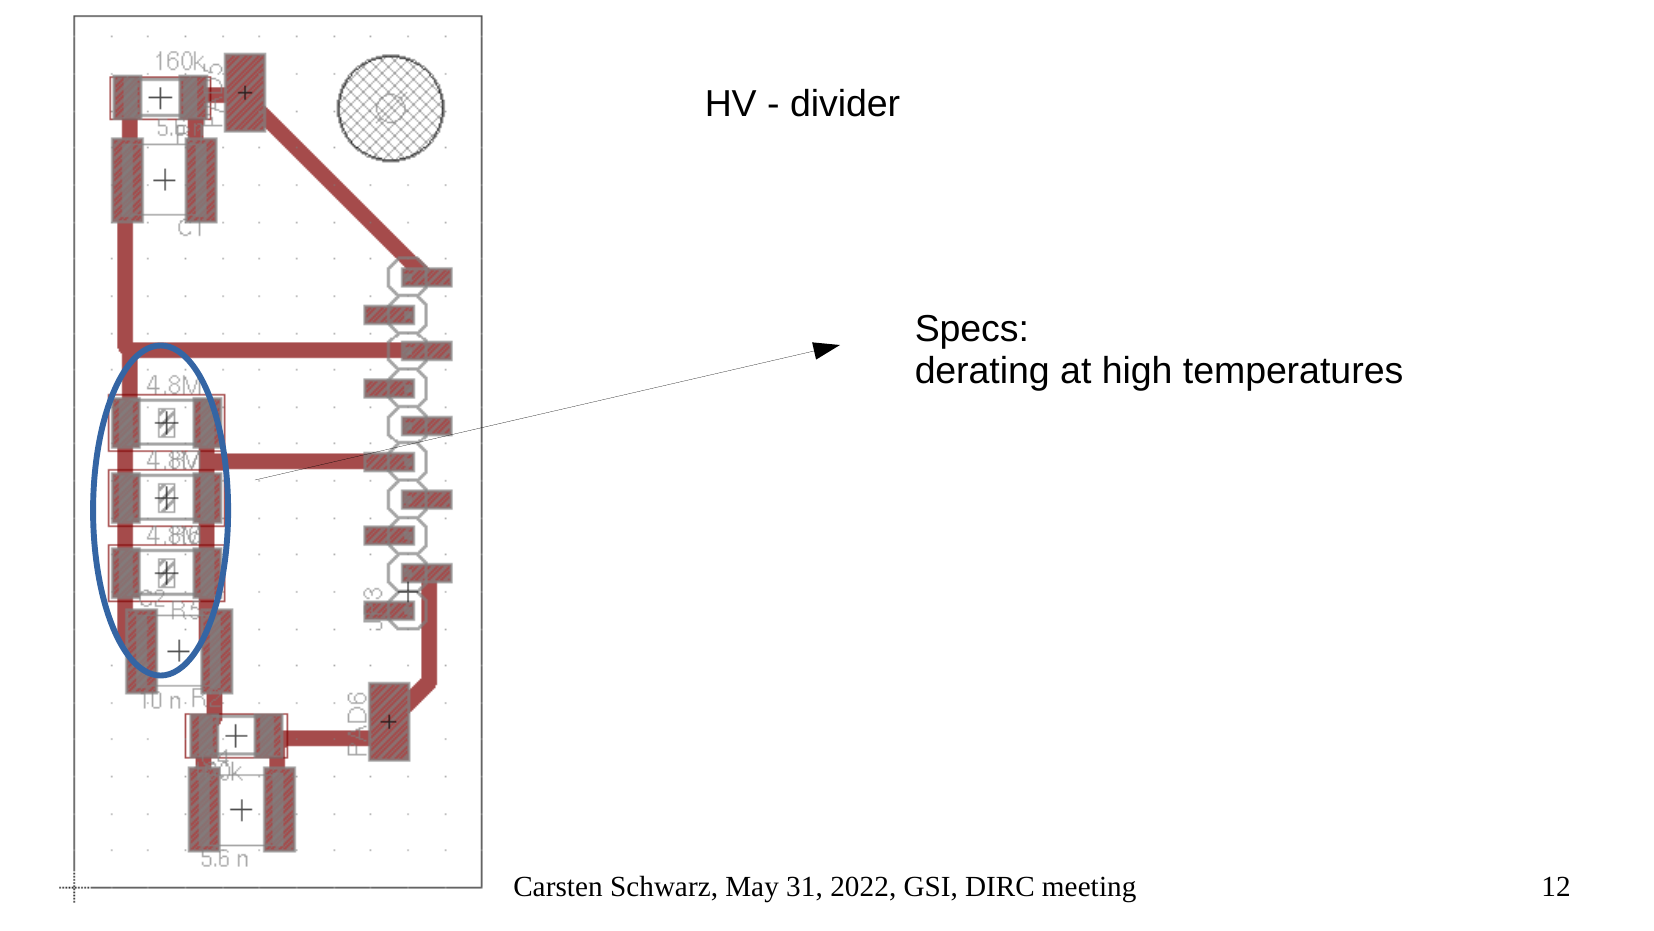

HV - divider
Specs:
derating at high temperatures
12